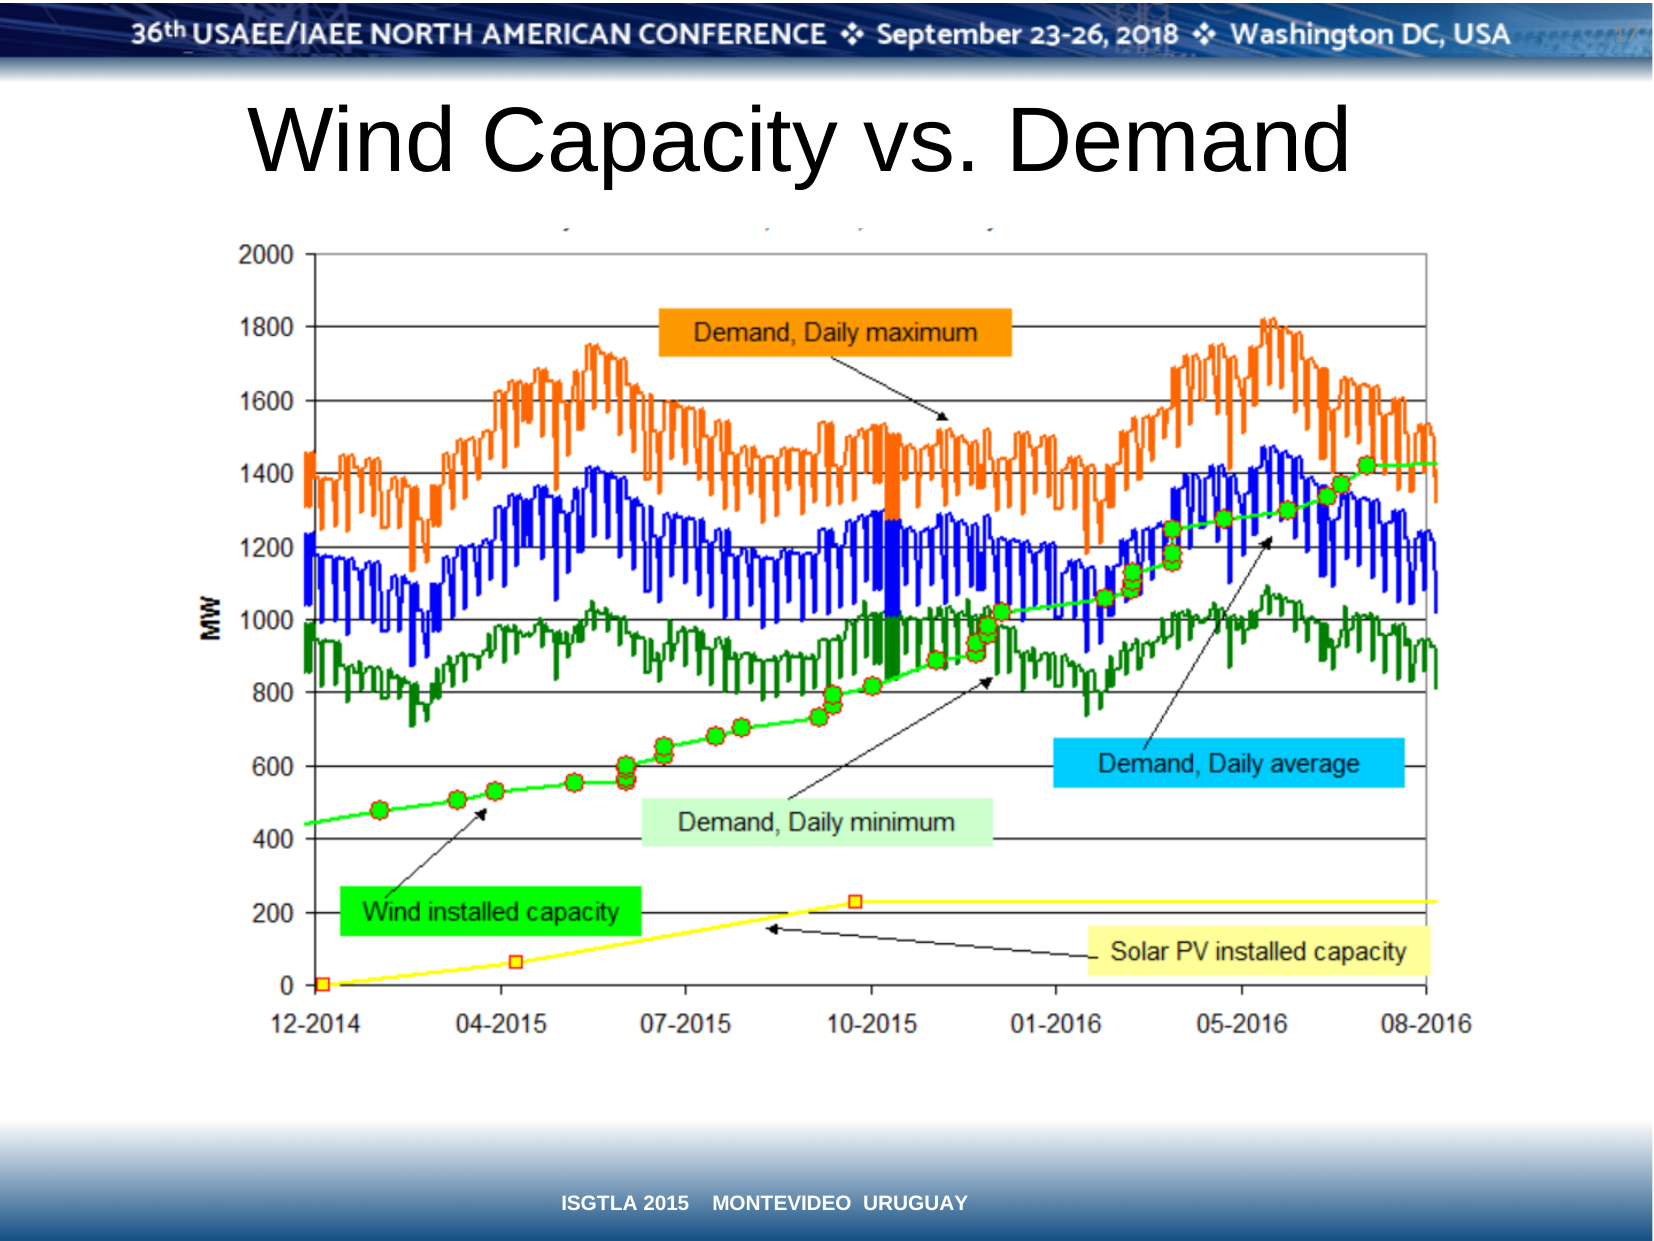

# Wind Capacity vs. Demand
ISGTLA 2015 MONTEVIDEO URUGUAY